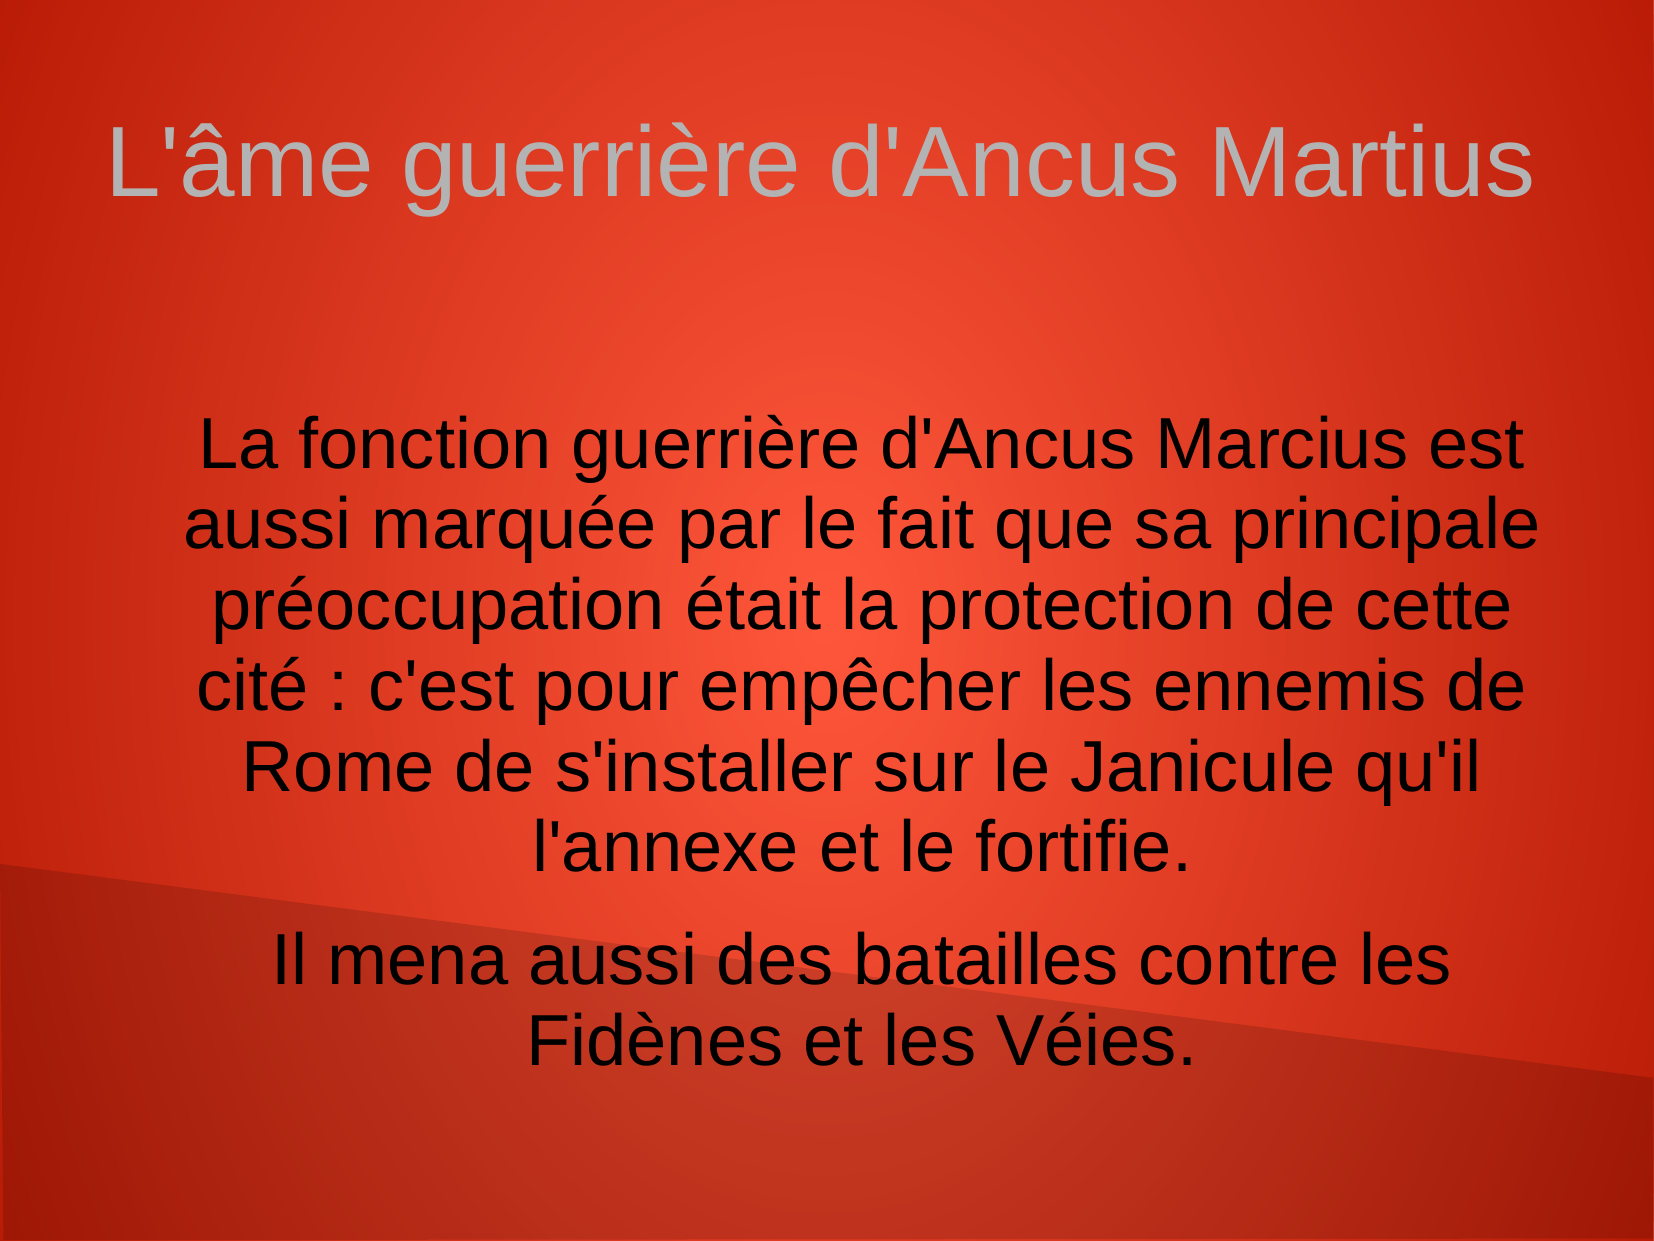

# L'âme guerrière d'Ancus Martius
La fonction guerrière d'Ancus Marcius est aussi marquée par le fait que sa principale préoccupation était la protection de cette cité : c'est pour empêcher les ennemis de Rome de s'installer sur le Janicule qu'il l'annexe et le fortifie.
Il mena aussi des batailles contre les Fidènes et les Véies.